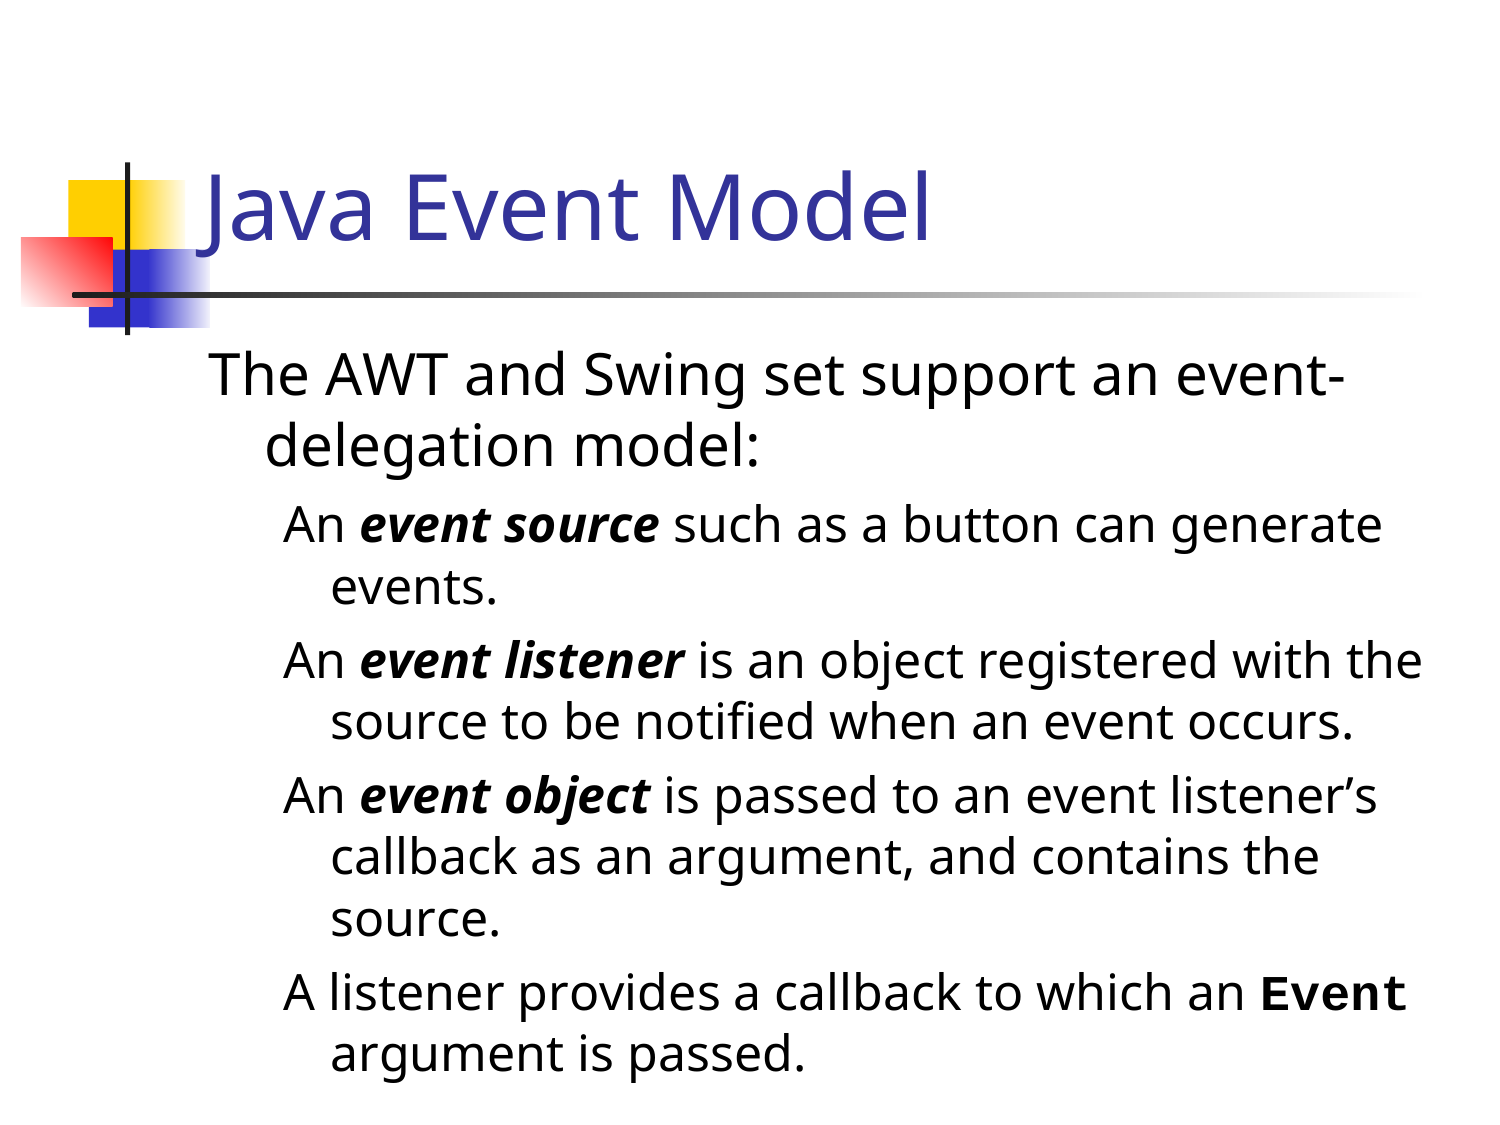

# Java Event Model
The AWT and Swing set support an event-delegation model:
An event source such as a button can generate events.
An event listener is an object registered with the source to be notified when an event occurs.
An event object is passed to an event listener’s callback as an argument, and contains the source.
A listener provides a callback to which an Event argument is passed.